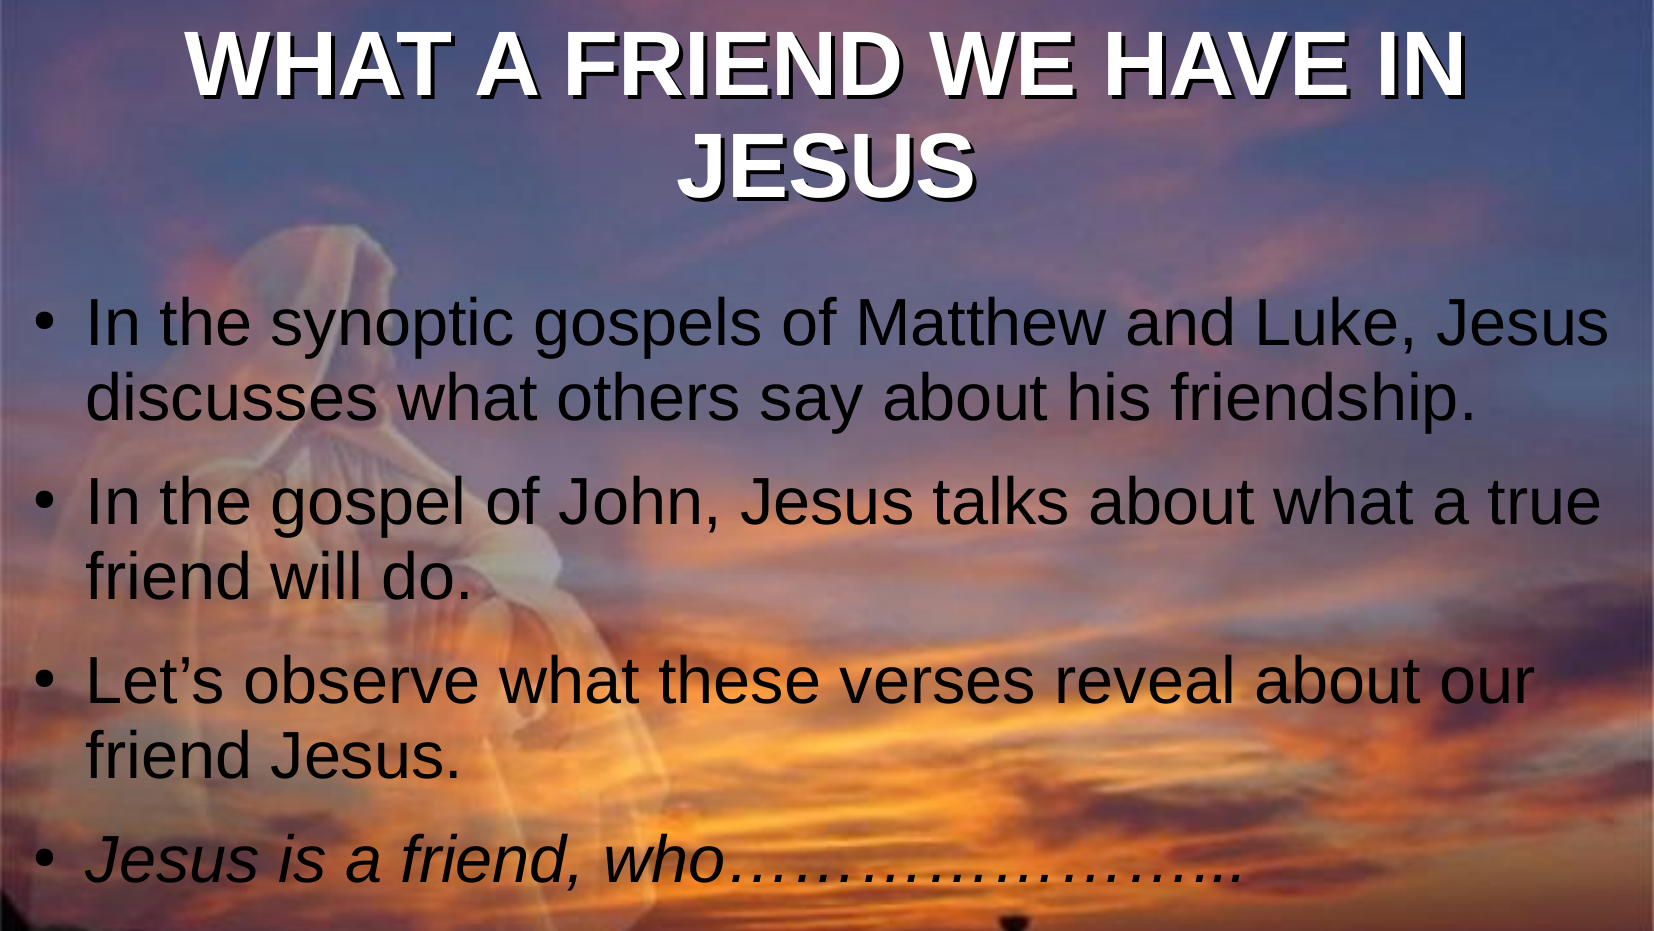

# WHAT A FRIEND WE HAVE IN JESUS
In the synoptic gospels of Matthew and Luke, Jesus discusses what others say about his friendship.
In the gospel of John, Jesus talks about what a true friend will do.
Let’s observe what these verses reveal about our friend Jesus.
Jesus is a friend, who…………………...